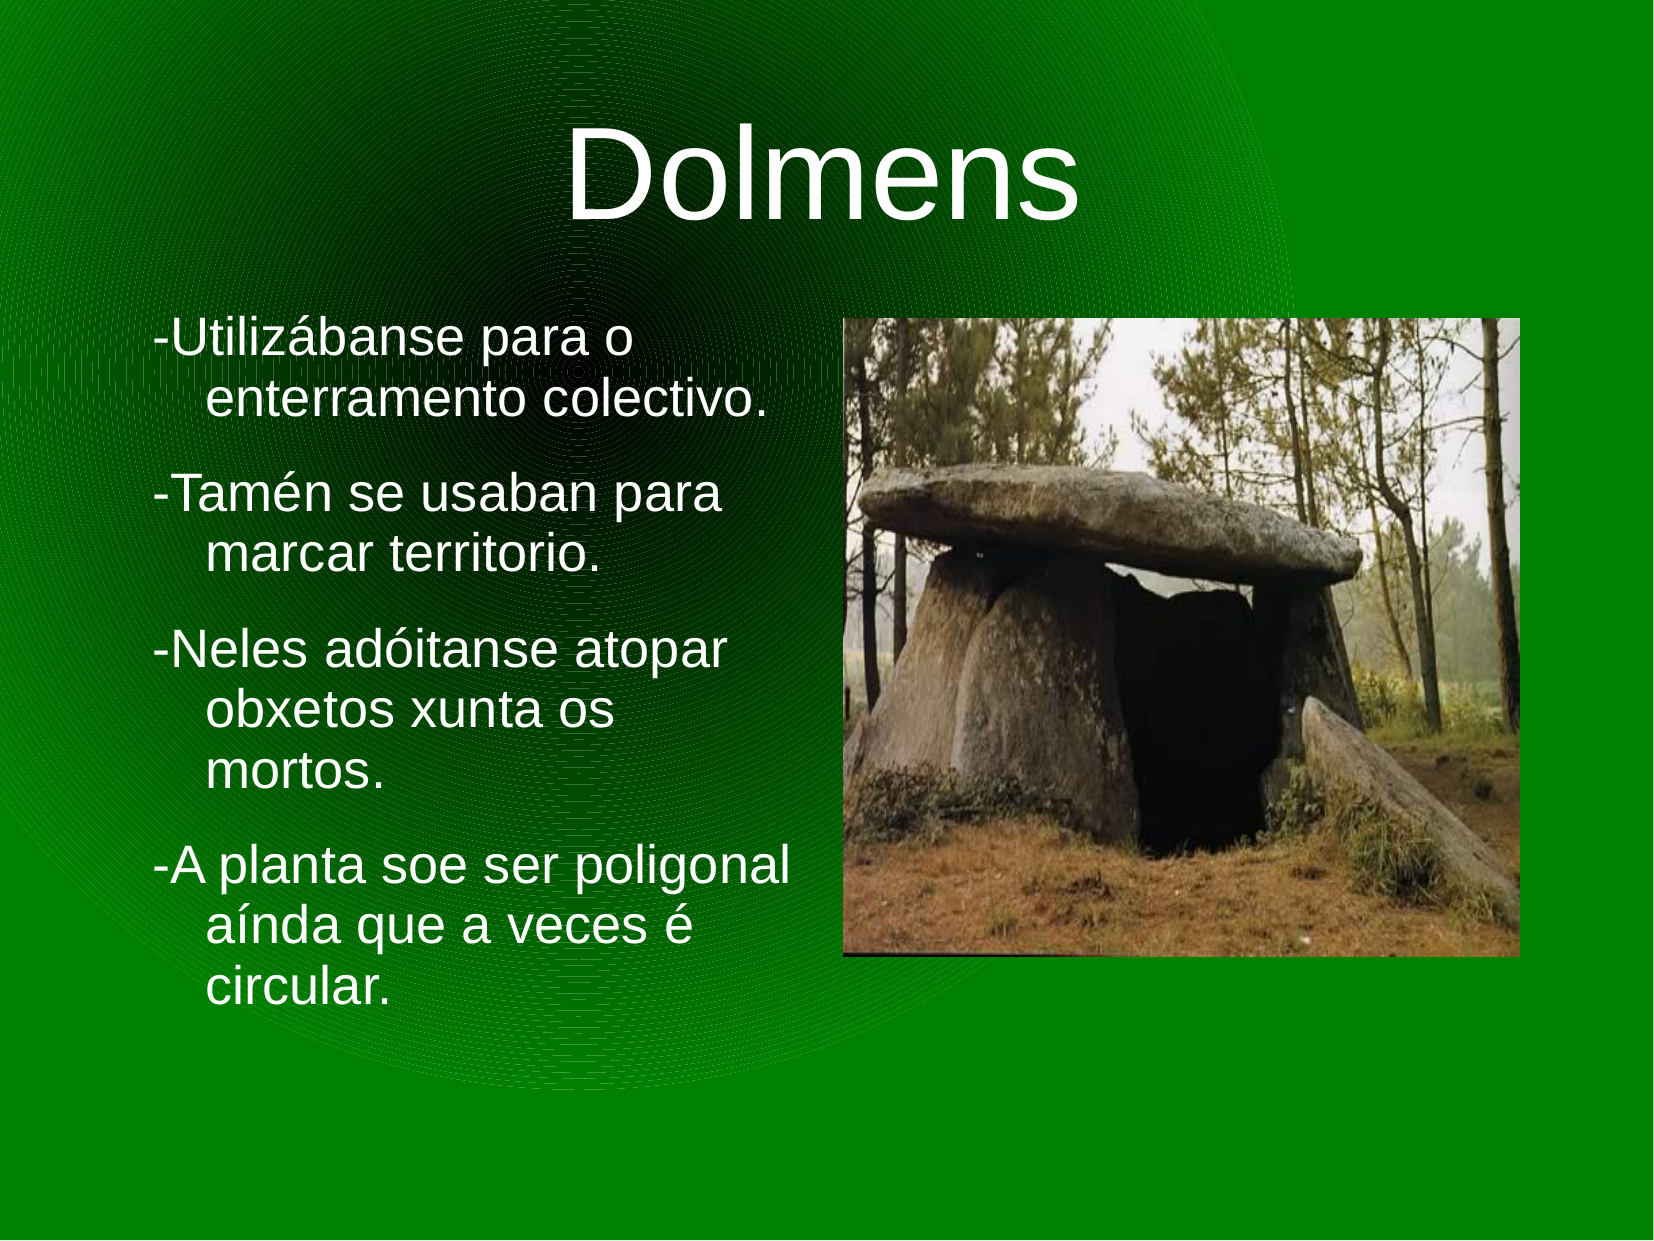

# Dolmens
-Utilizábanse para o enterramento colectivo.
-Tamén se usaban para marcar territorio.
-Neles adóitanse atopar obxetos xunta os mortos.
-A planta soe ser poligonal aínda que a veces é circular.